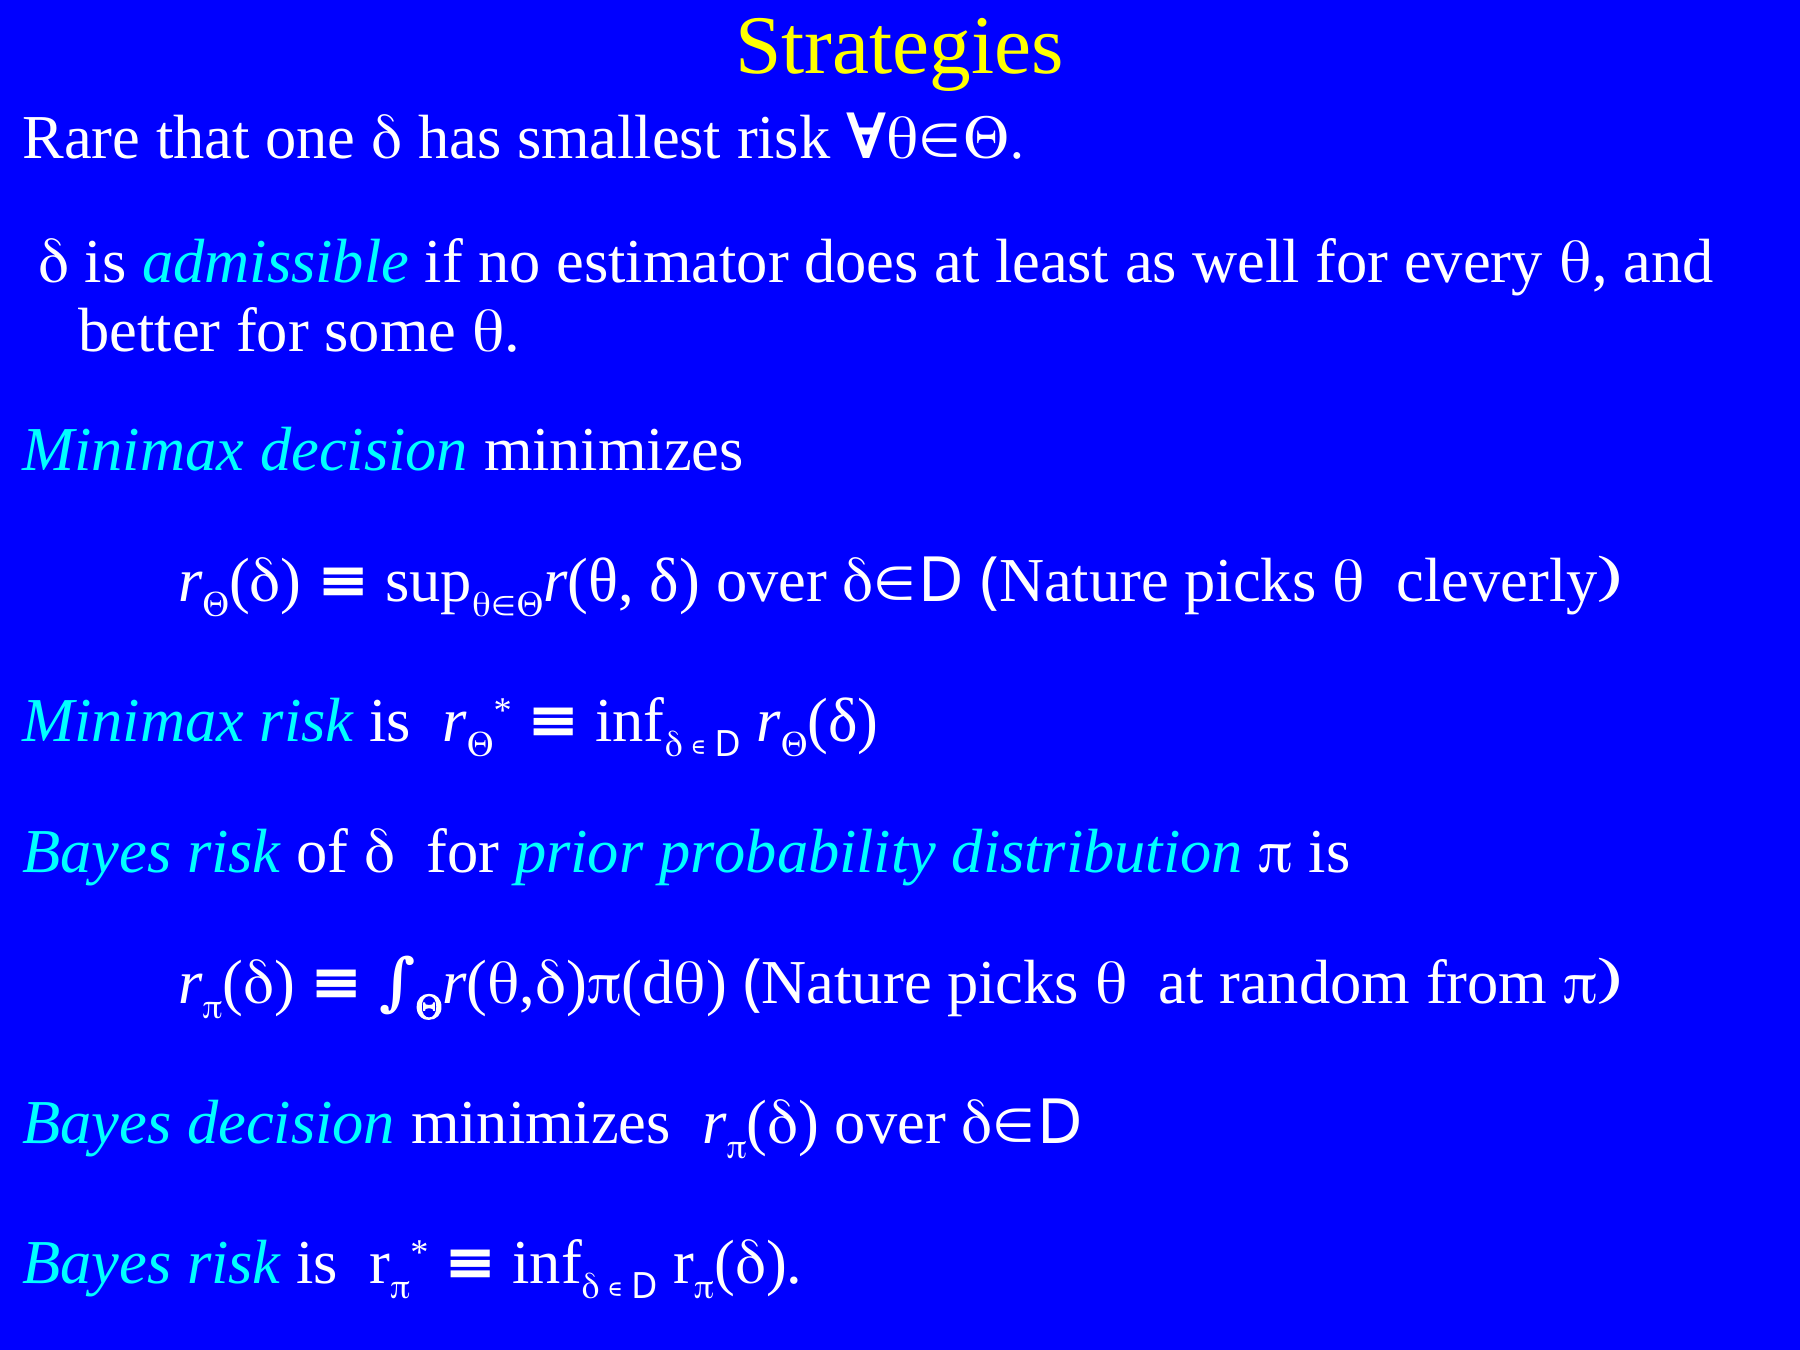

# Strategies
Rare that one  has smallest risk ∀
  is admissible if no estimator does at least as well for every , and better for some .
Minimax decision minimizes
r() ≡ supr(θ, δ) over D (Nature picks  cleverly)
Minimax risk is r* ≡ inf ∊ D r(δ)
Bayes risk of  for prior probability distribution p is
r() ≡ ∫r(,)(d) (Nature picks  at random from p)
Bayes decision minimizes r() over D
Bayes risk is r* ≡ inf ∊ D r().